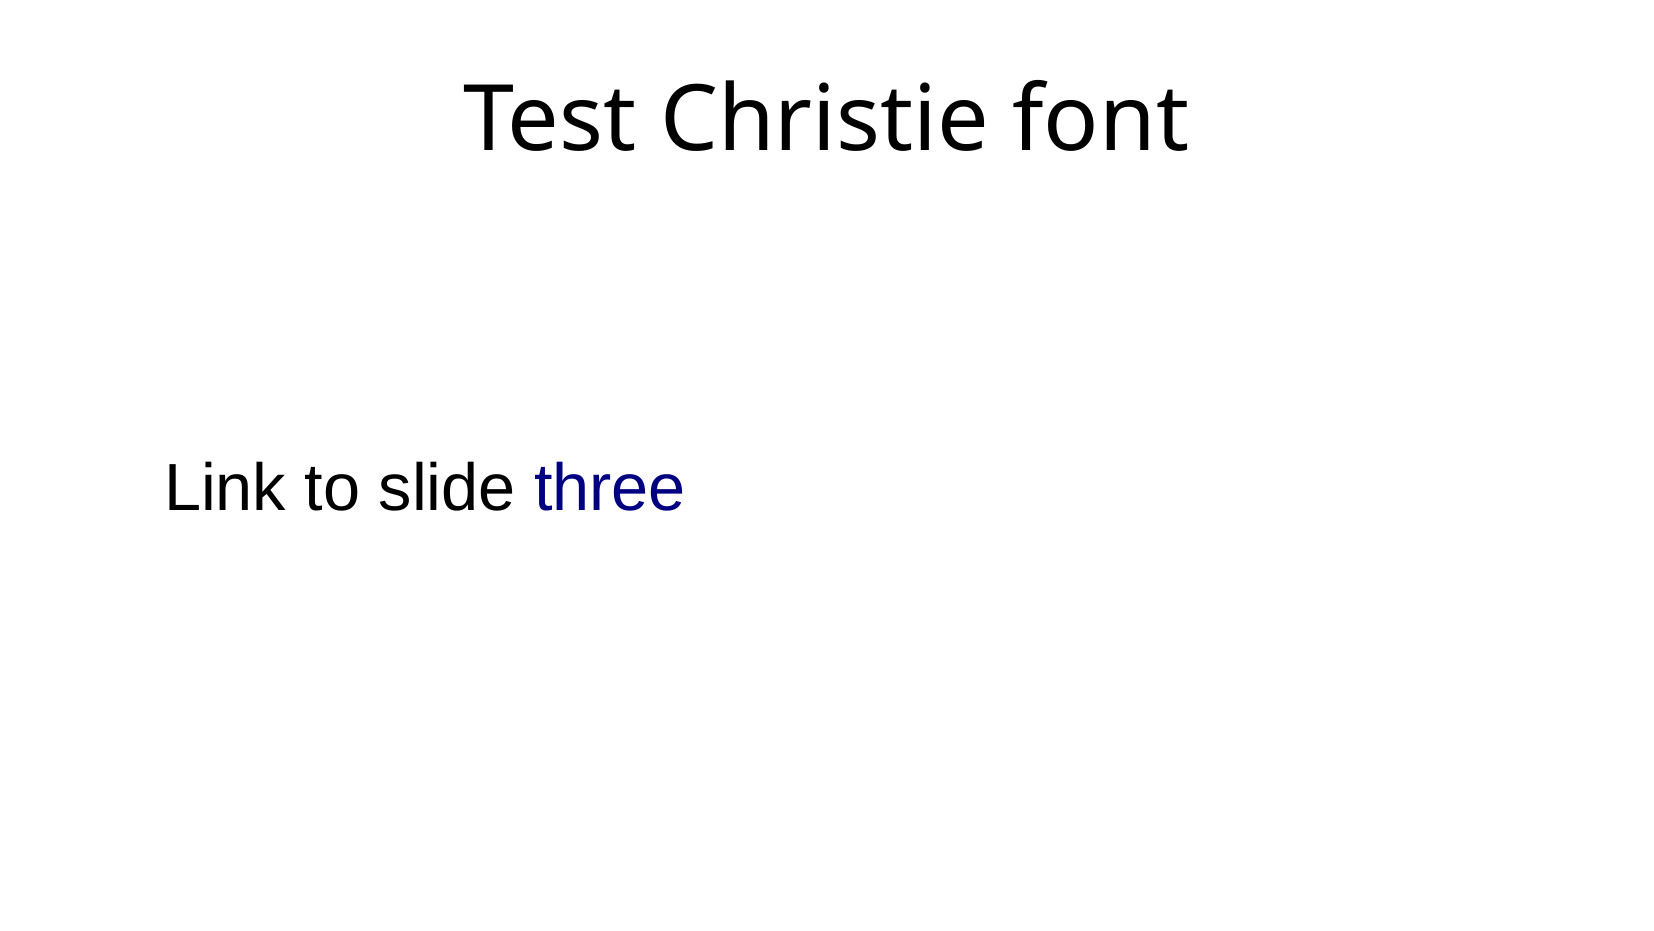

# Test Christie font
Link to slide three